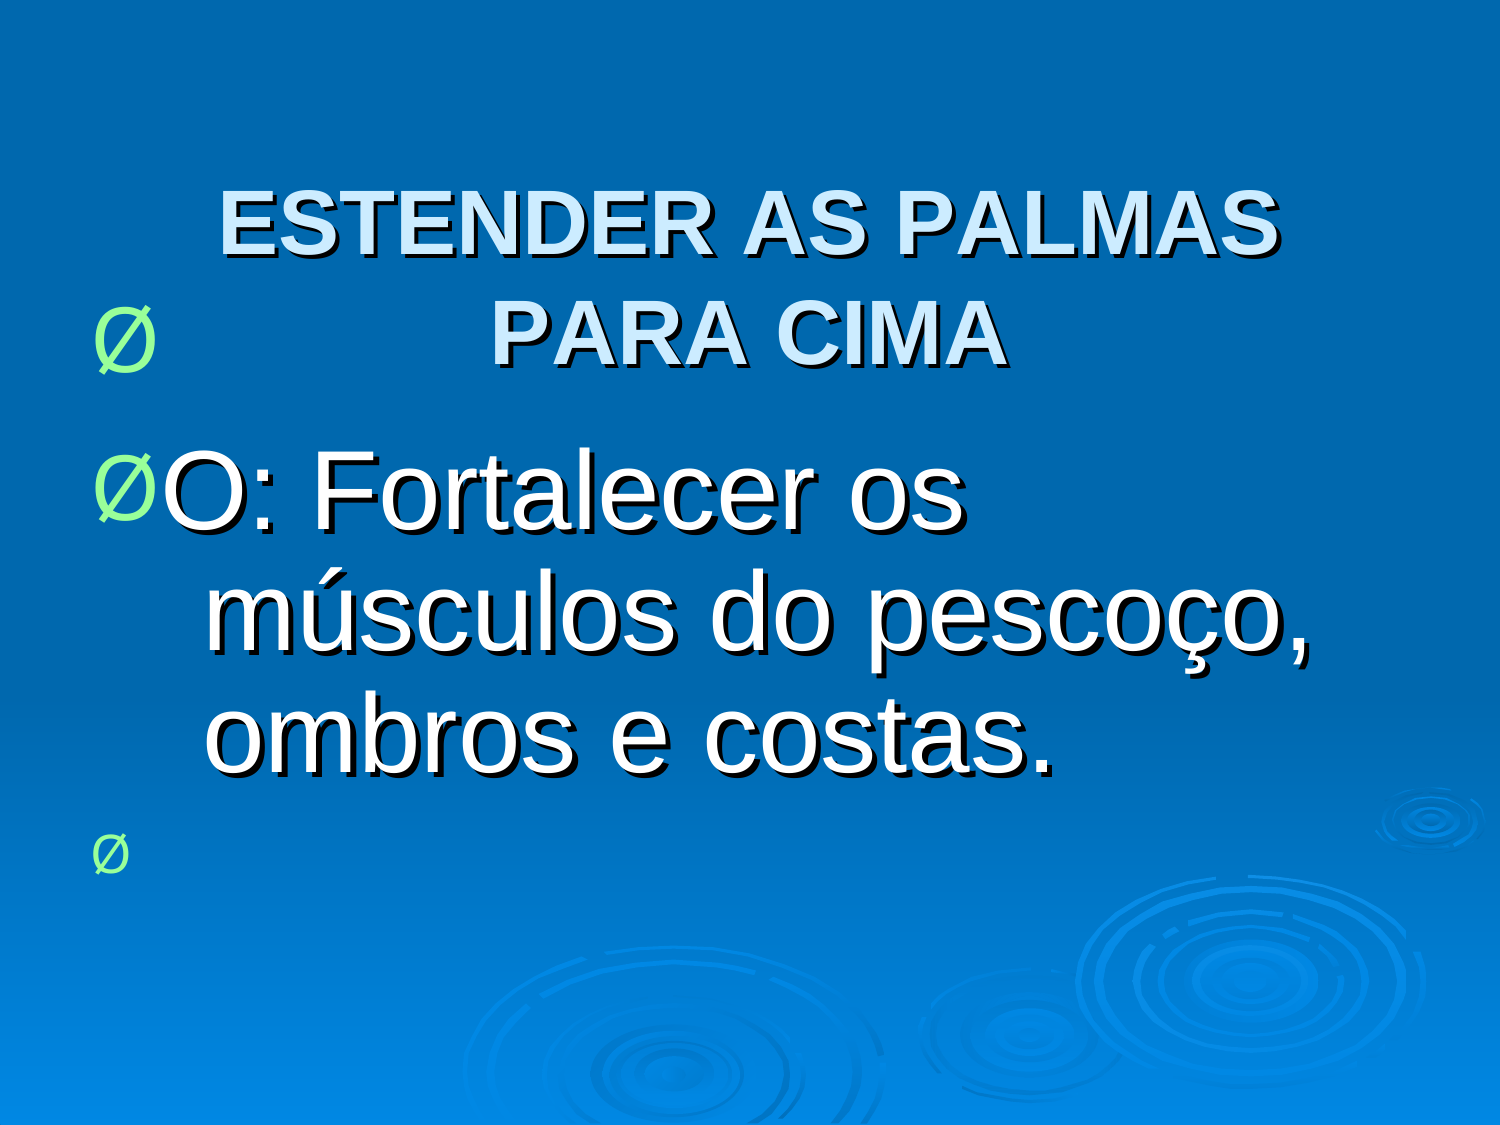

# ESTENDER AS PALMAS PARA CIMA
O: Fortalecer os músculos do pescoço, ombros e costas.